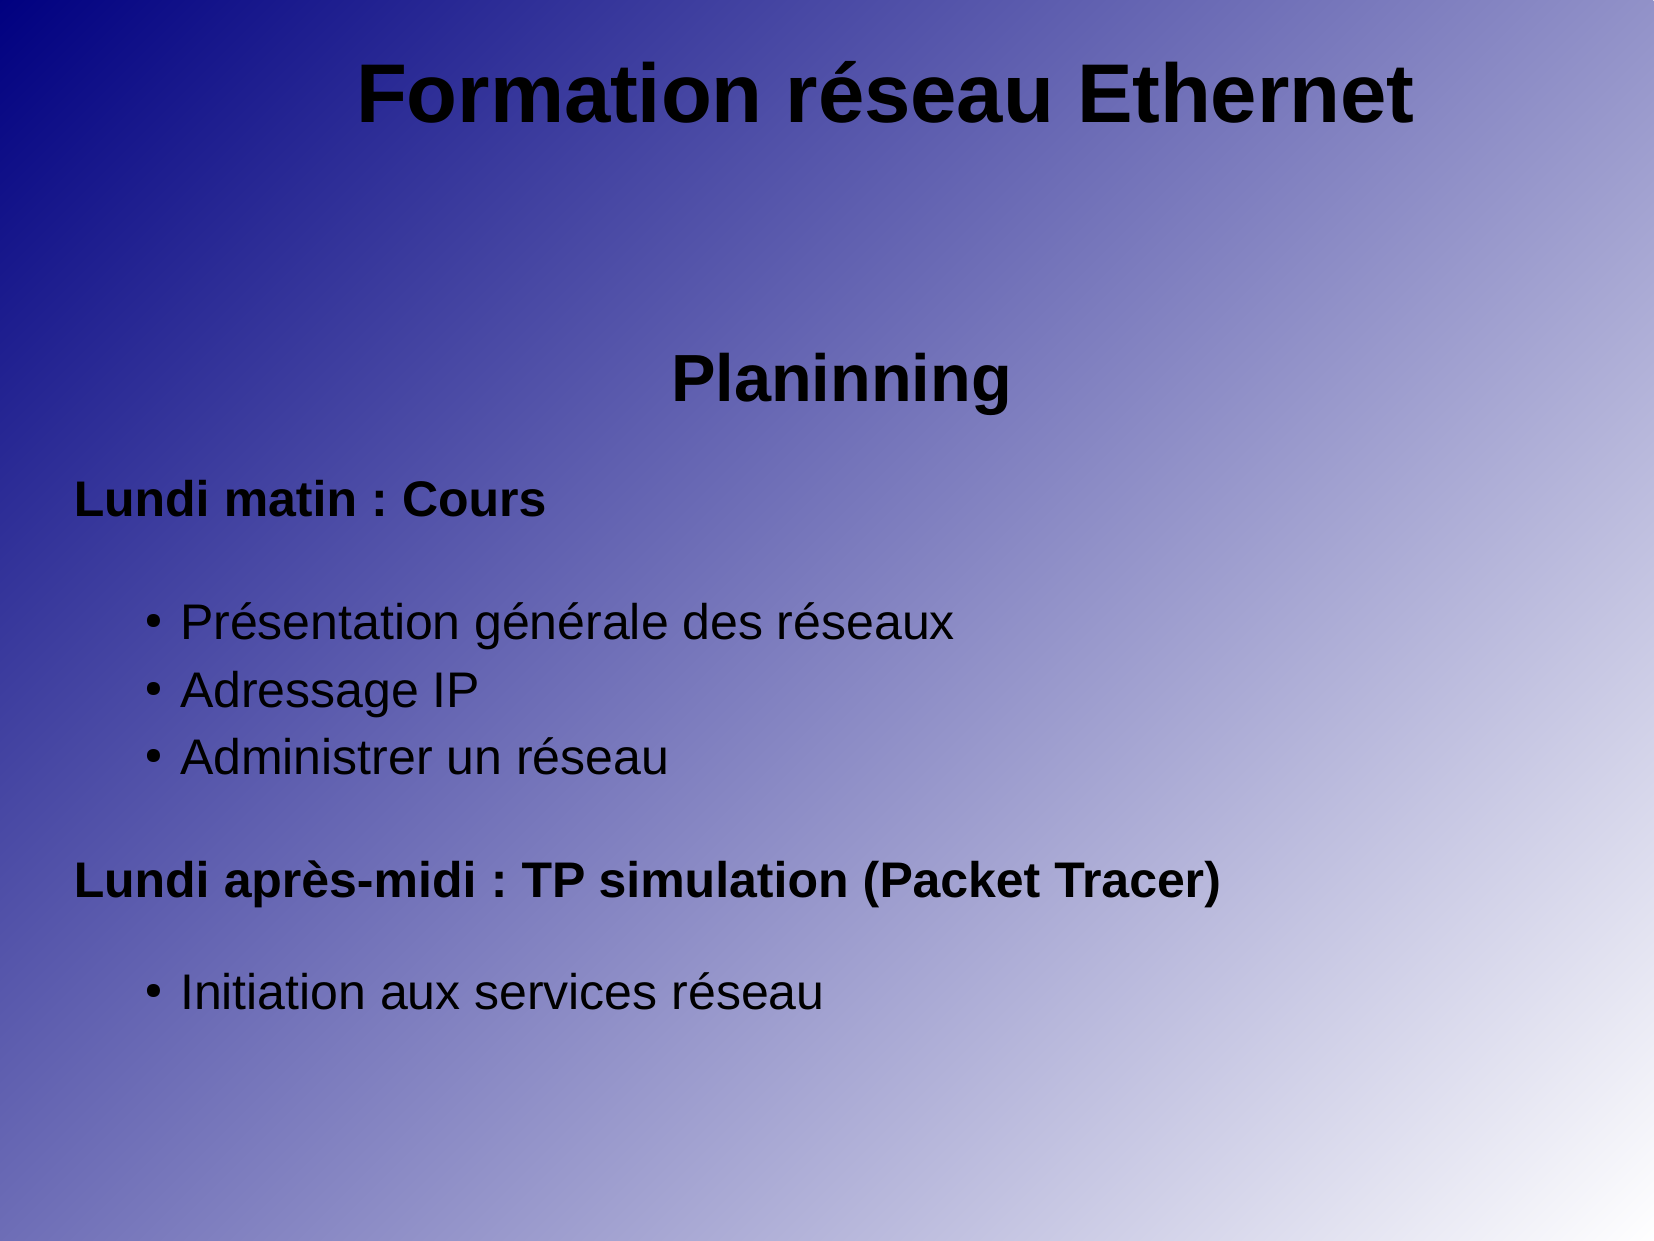

Formation réseau Ethernet
Planinning
Lundi matin : Cours
Présentation générale des réseaux
Adressage IP
Administrer un réseau
Lundi après-midi : TP simulation (Packet Tracer)
Initiation aux services réseau